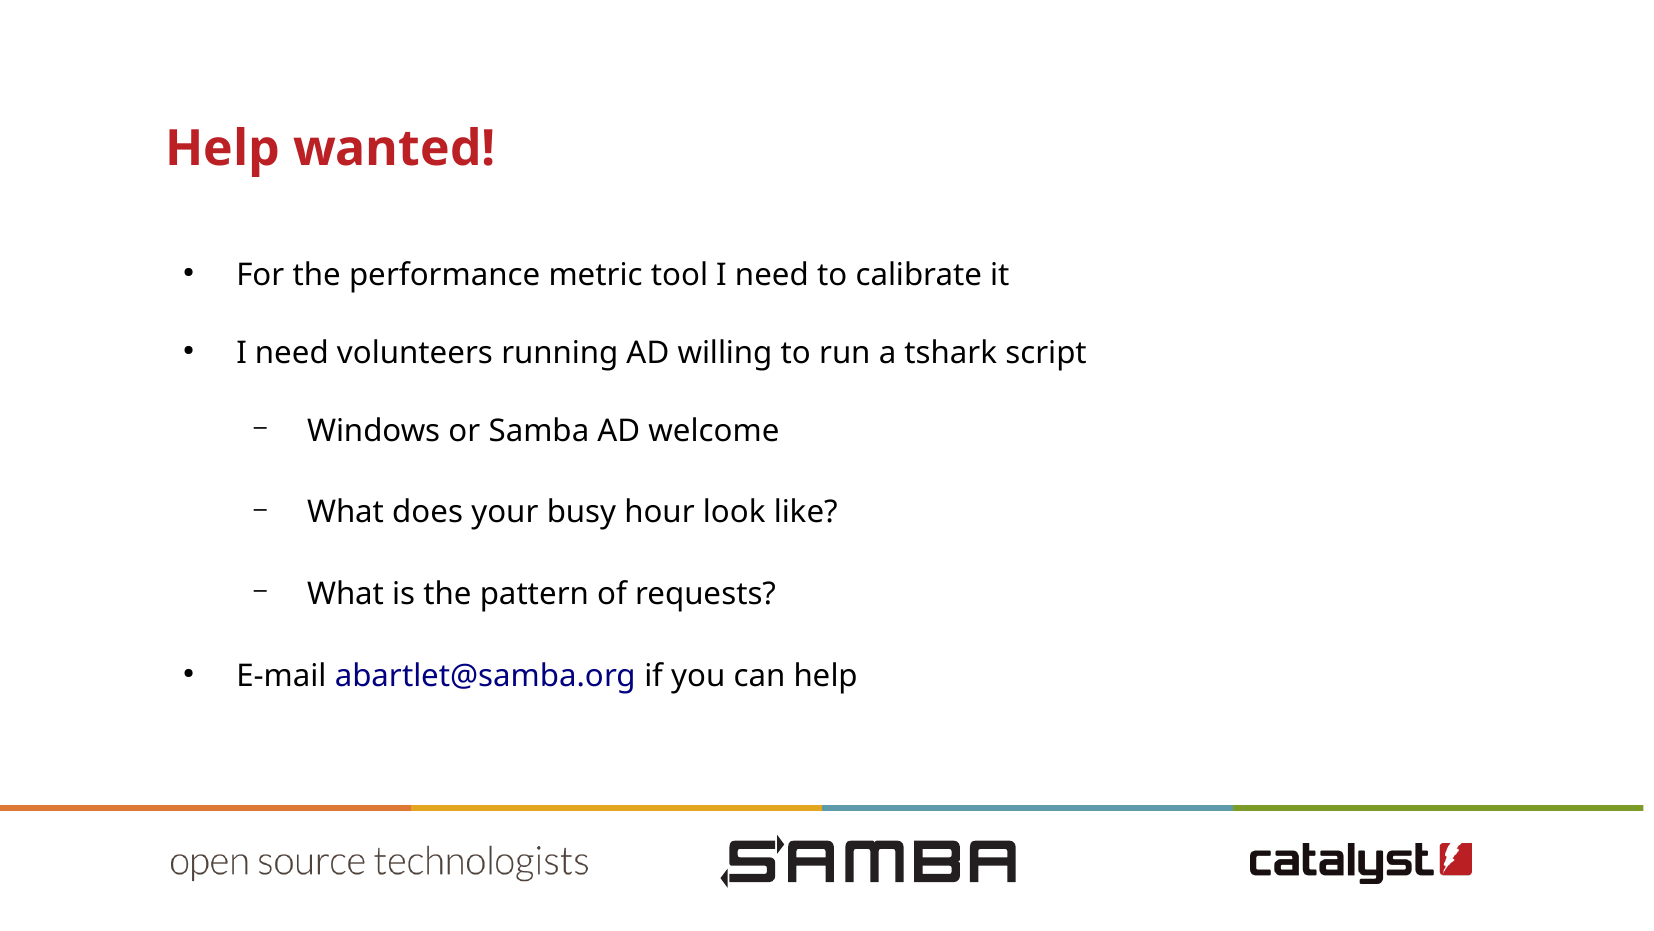

# Help wanted!
For the performance metric tool I need to calibrate it
I need volunteers running AD willing to run a tshark script
Windows or Samba AD welcome
What does your busy hour look like?
What is the pattern of requests?
E-mail abartlet@samba.org if you can help